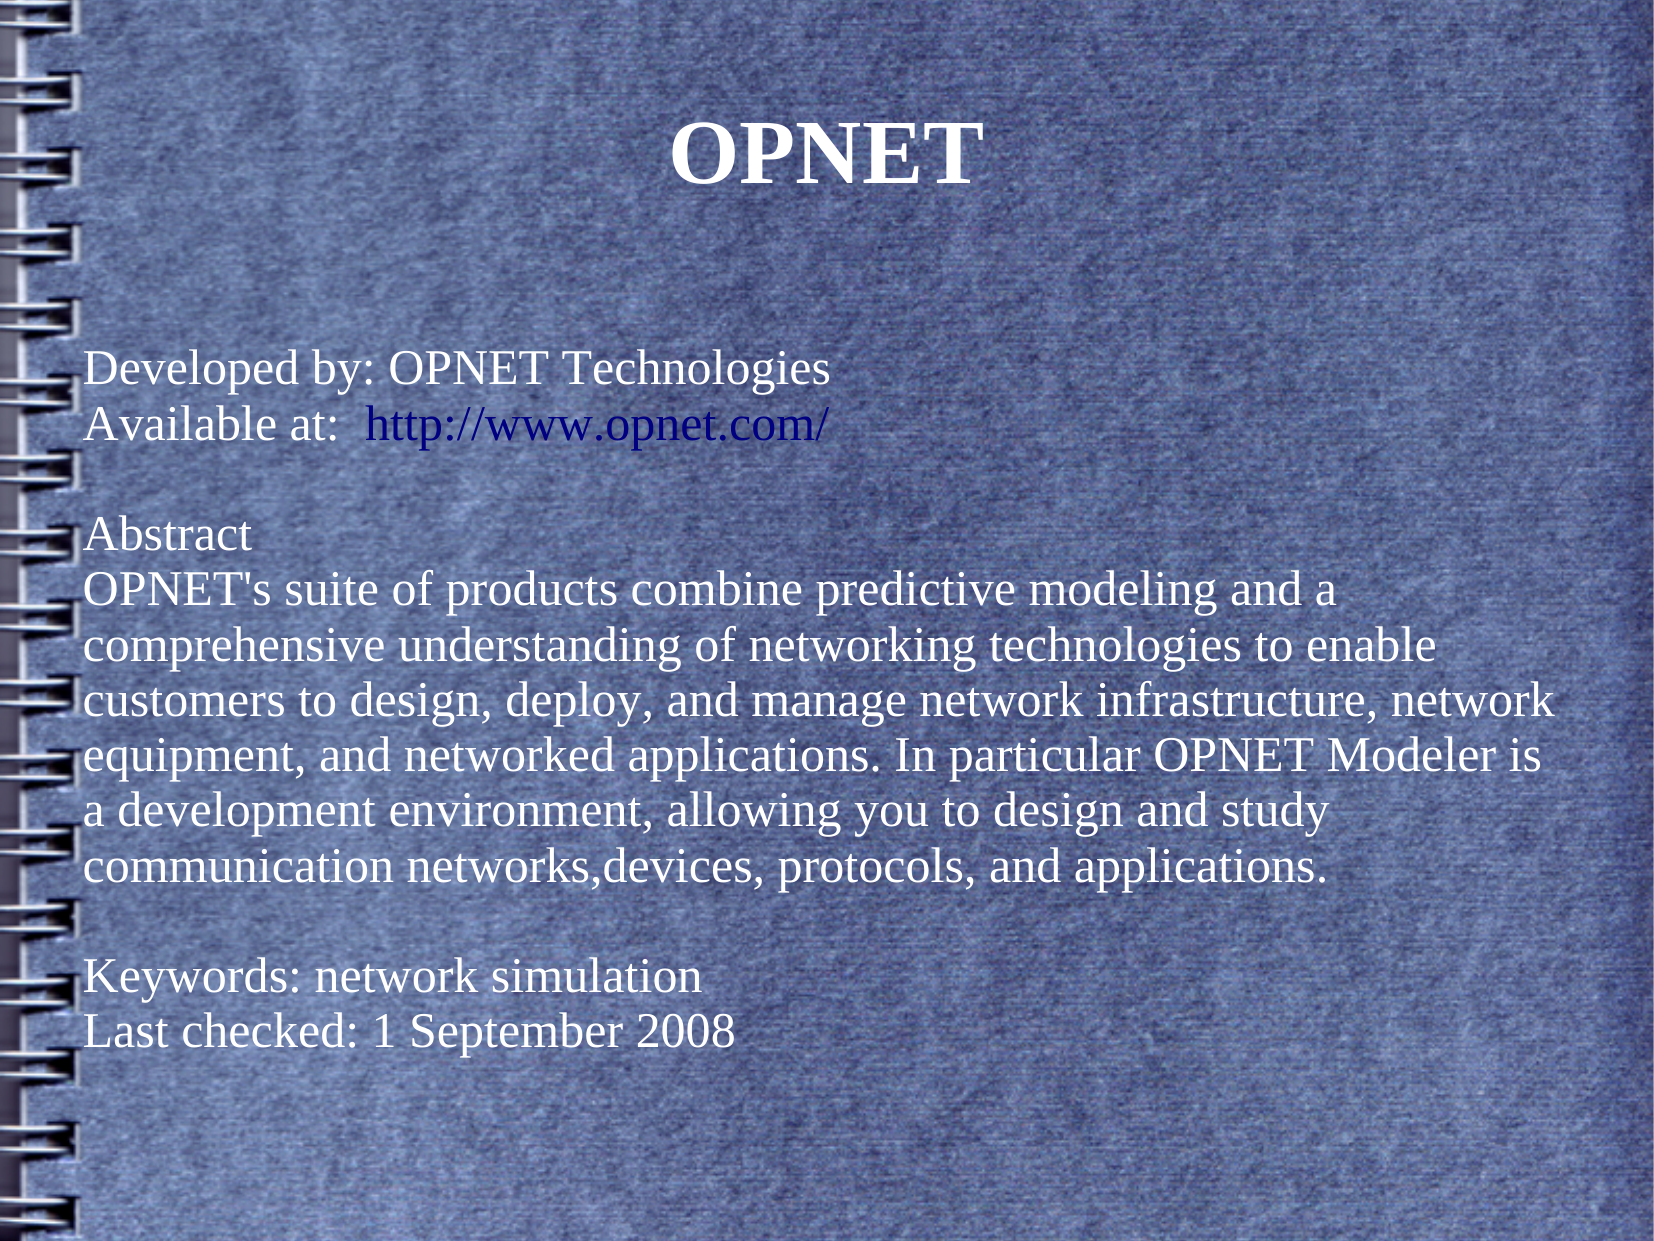

# OPNET
Developed by: OPNET Technologies
Available at: http://www.opnet.com/
Abstract
OPNET's suite of products combine predictive modeling and a comprehensive understanding of networking technologies to enable customers to design, deploy, and manage network infrastructure, network equipment, and networked applications. In particular OPNET Modeler is a development environment, allowing you to design and study communication networks,devices, protocols, and applications.
Keywords: network simulation
Last checked: 1 September 2008